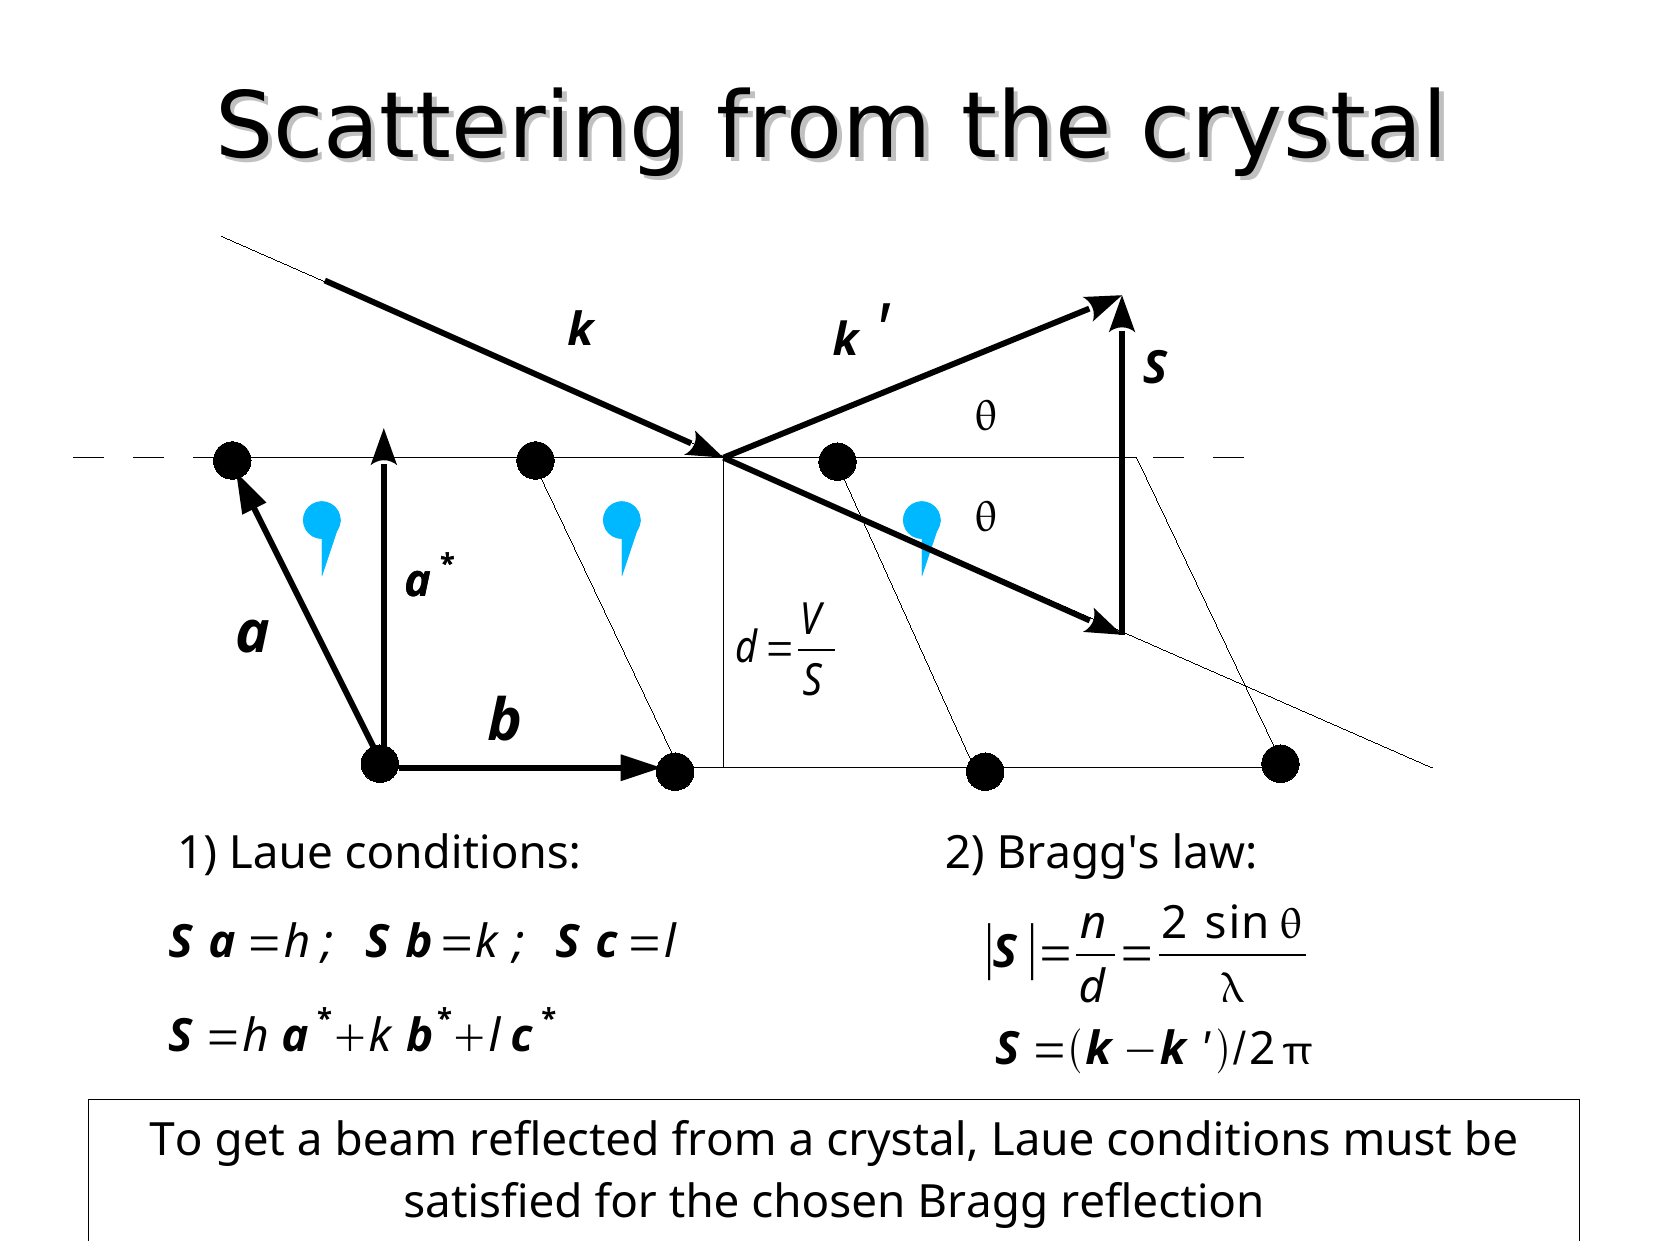

# Scattering from the crystal
a
b
1) Laue conditions:
2) Bragg's law:
To get a beam reflected from a crystal, Laue conditions must be satisfied for the chosen Bragg reflection